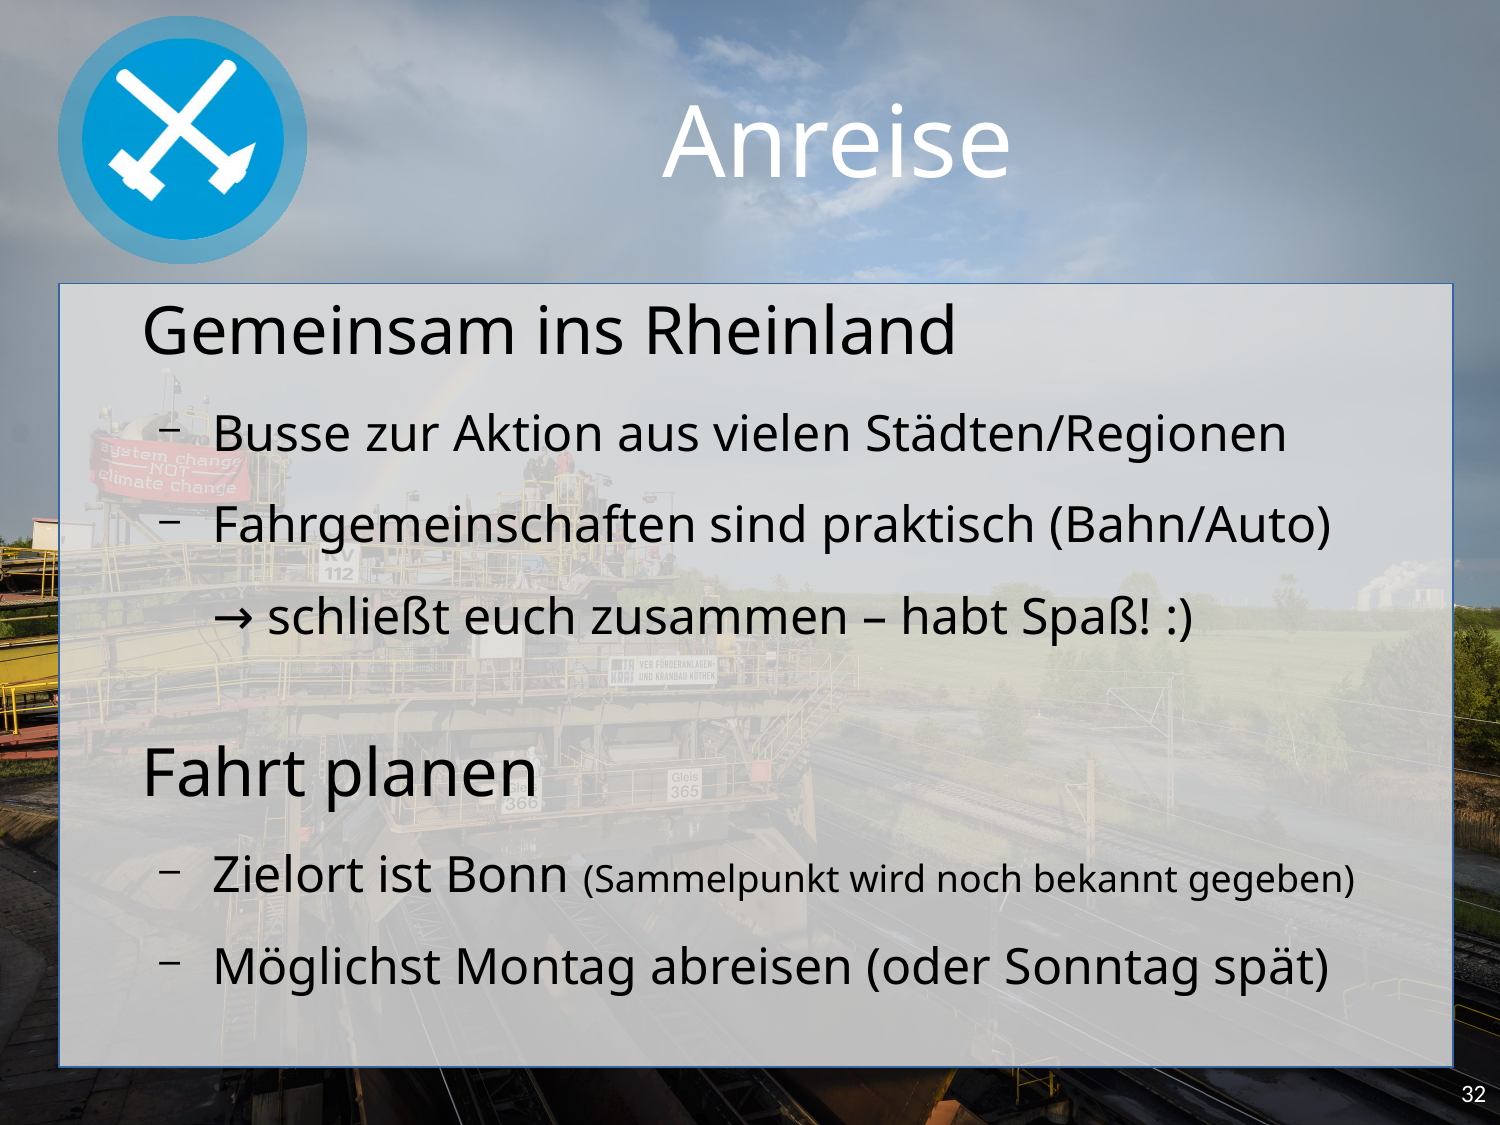

# Anreise
Gemeinsam ins Rheinland
Busse zur Aktion aus vielen Städten/Regionen
Fahrgemeinschaften sind praktisch (Bahn/Auto)
→ schließt euch zusammen – habt Spaß! :)
Fahrt planen
Zielort ist Bonn (Sammelpunkt wird noch bekannt gegeben)
Möglichst Montag abreisen (oder Sonntag spät)
32